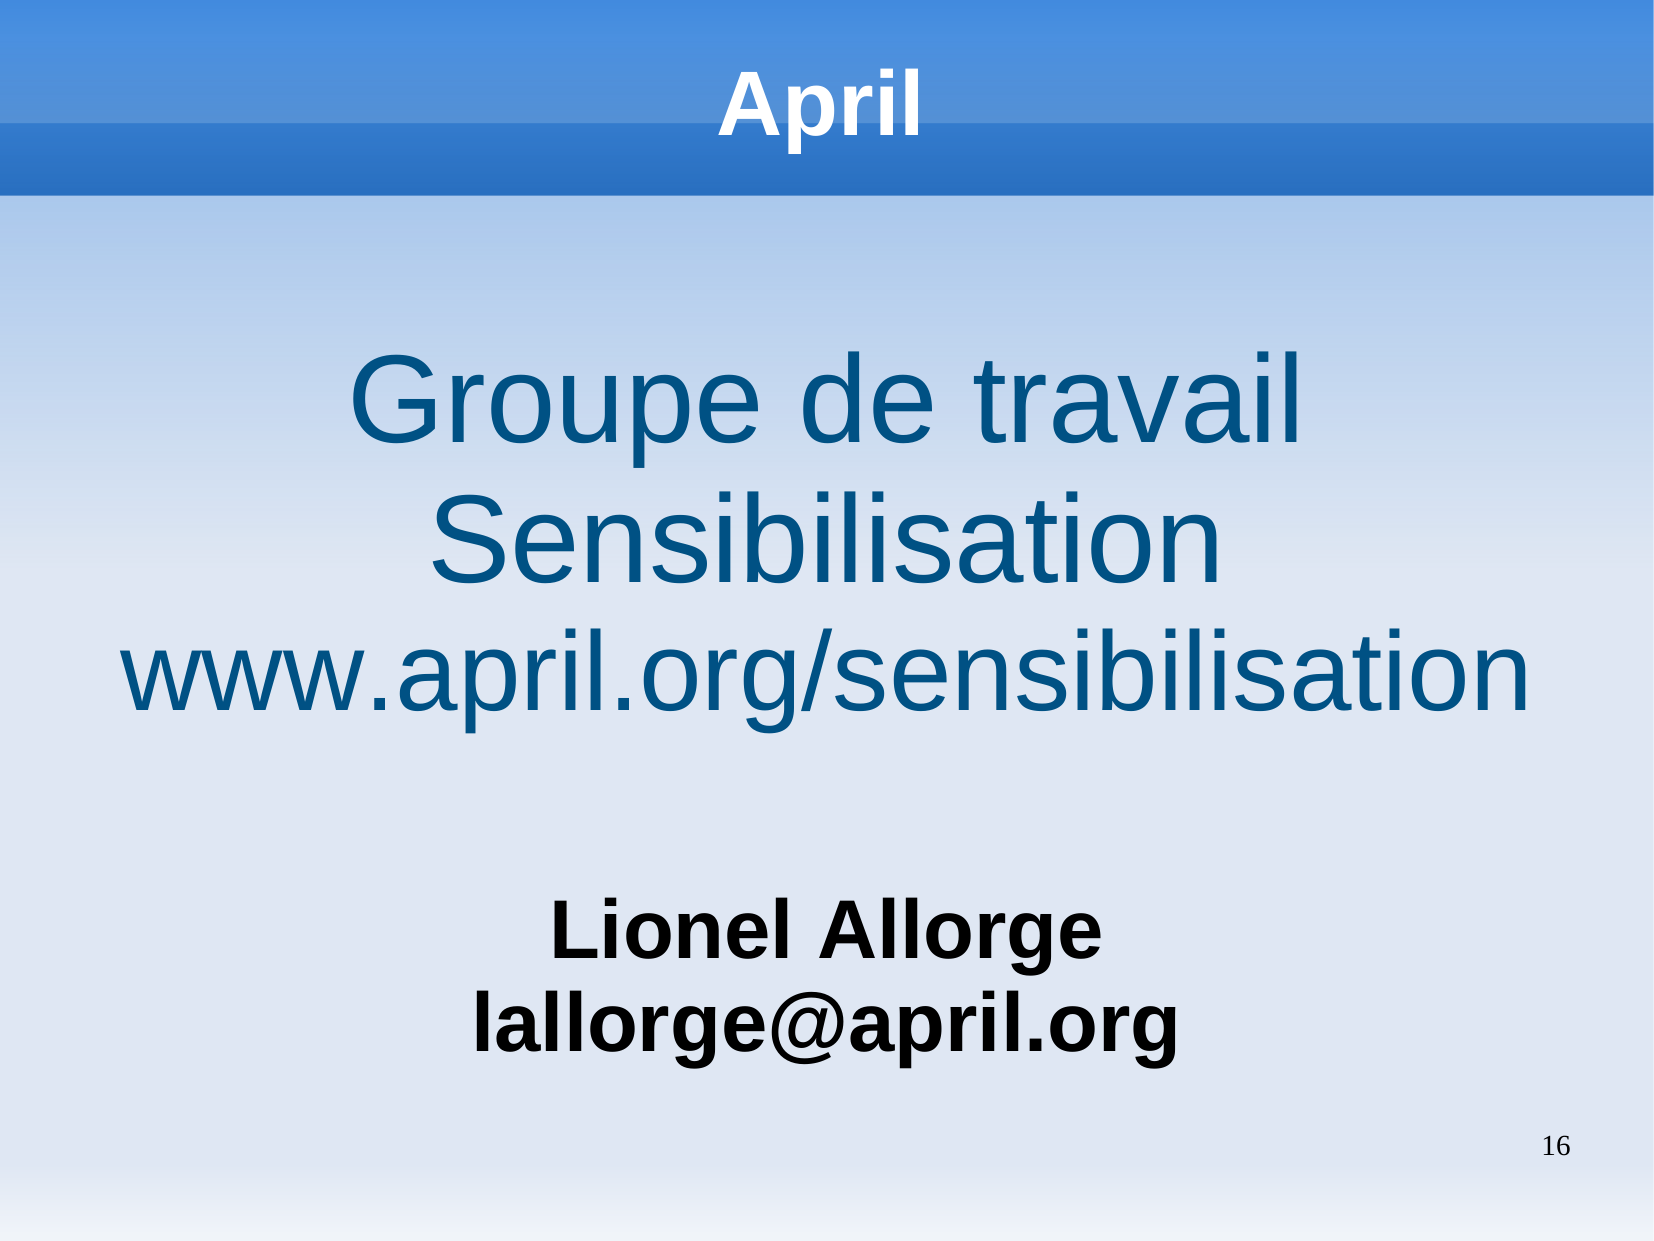

# April
Groupe de travail Sensibilisation
www.april.org/sensibilisation
Lionel Allorge
lallorge@april.org
16